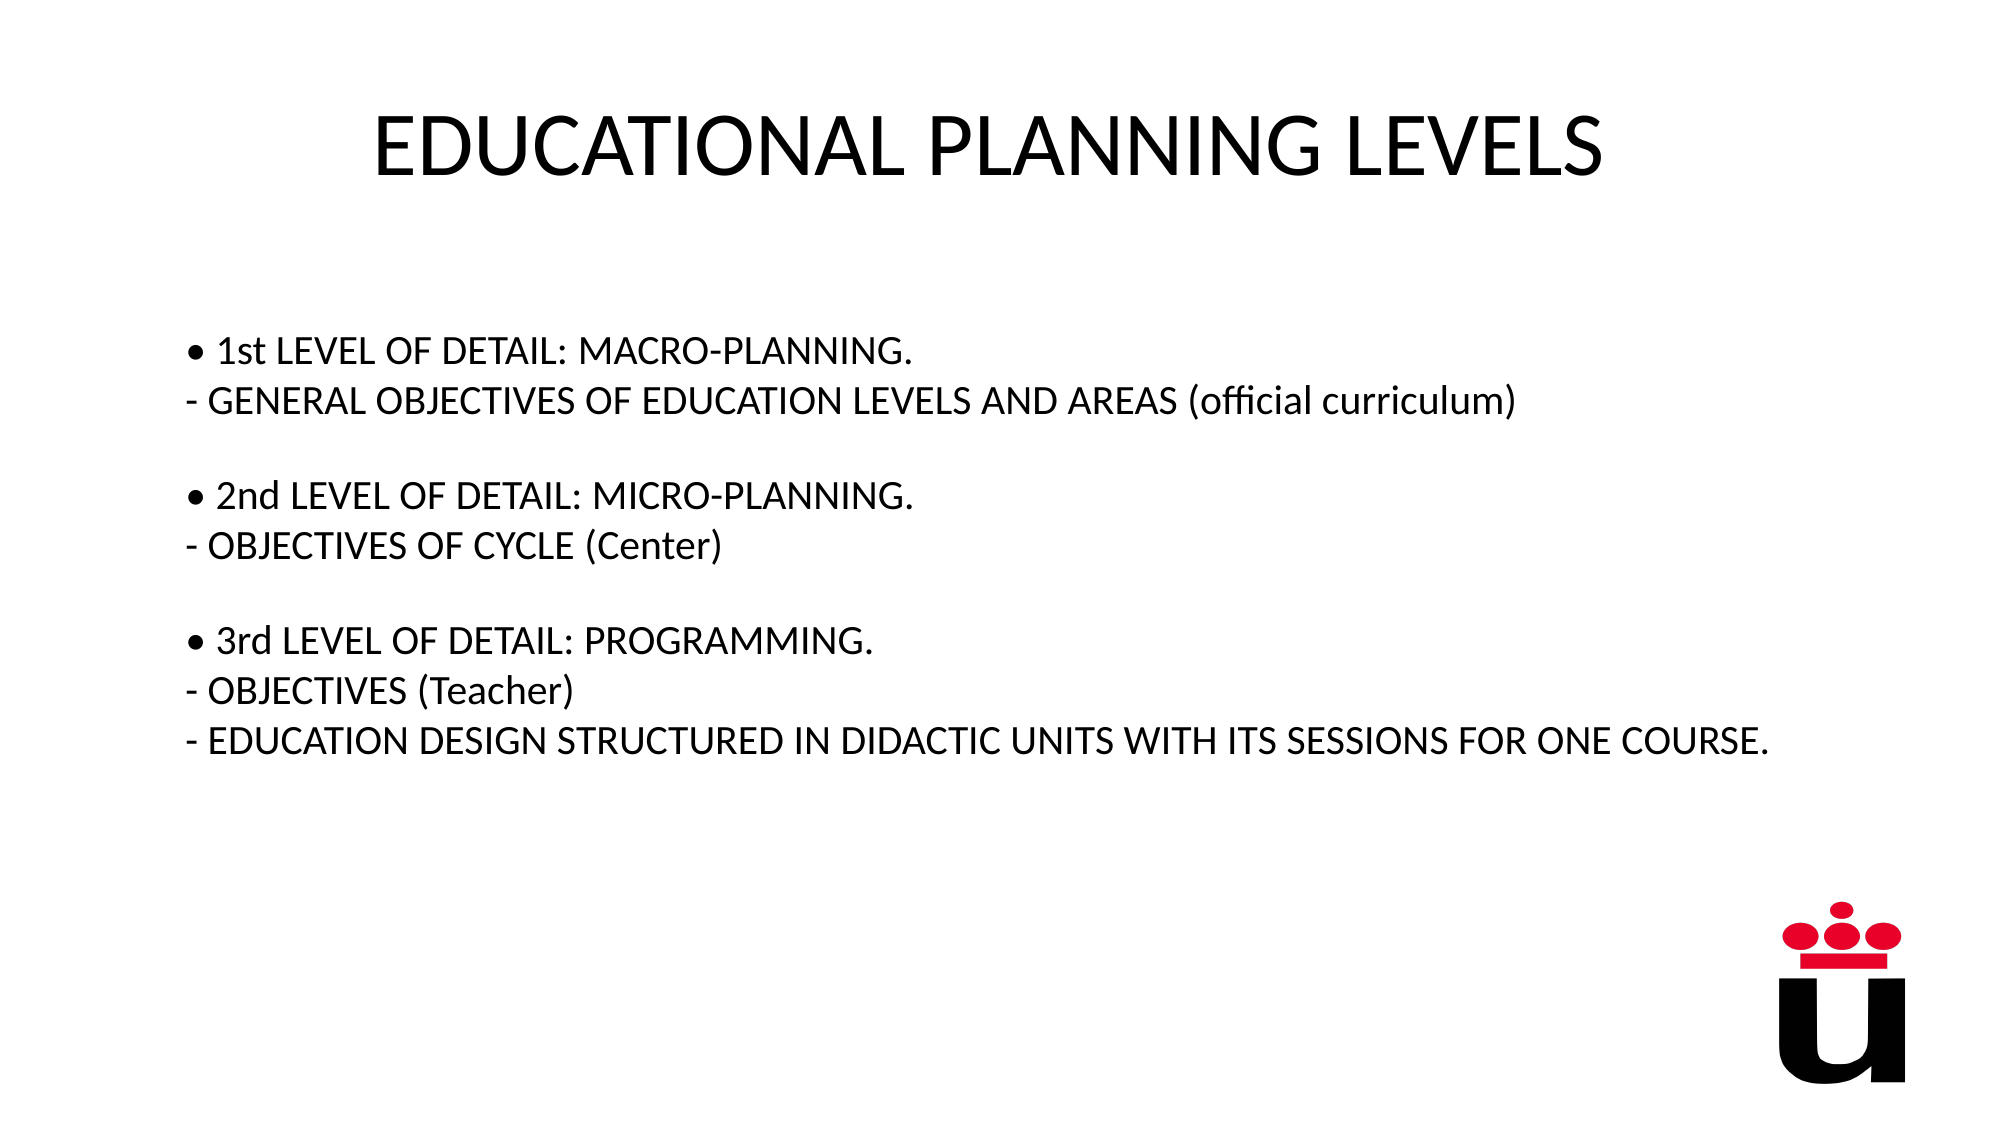

EDUCATIONAL PLANNING LEVELS
• 1st LEVEL OF DETAIL: MACRO-PLANNING.
- GENERAL OBJECTIVES OF EDUCATION LEVELS AND AREAS (official curriculum)
• 2nd LEVEL OF DETAIL: MICRO-PLANNING.
- OBJECTIVES OF CYCLE (Center)
• 3rd LEVEL OF DETAIL: PROGRAMMING.
- OBJECTIVES (Teacher)
- EDUCATION DESIGN STRUCTURED IN DIDACTIC UNITS WITH ITS SESSIONS FOR ONE COURSE.